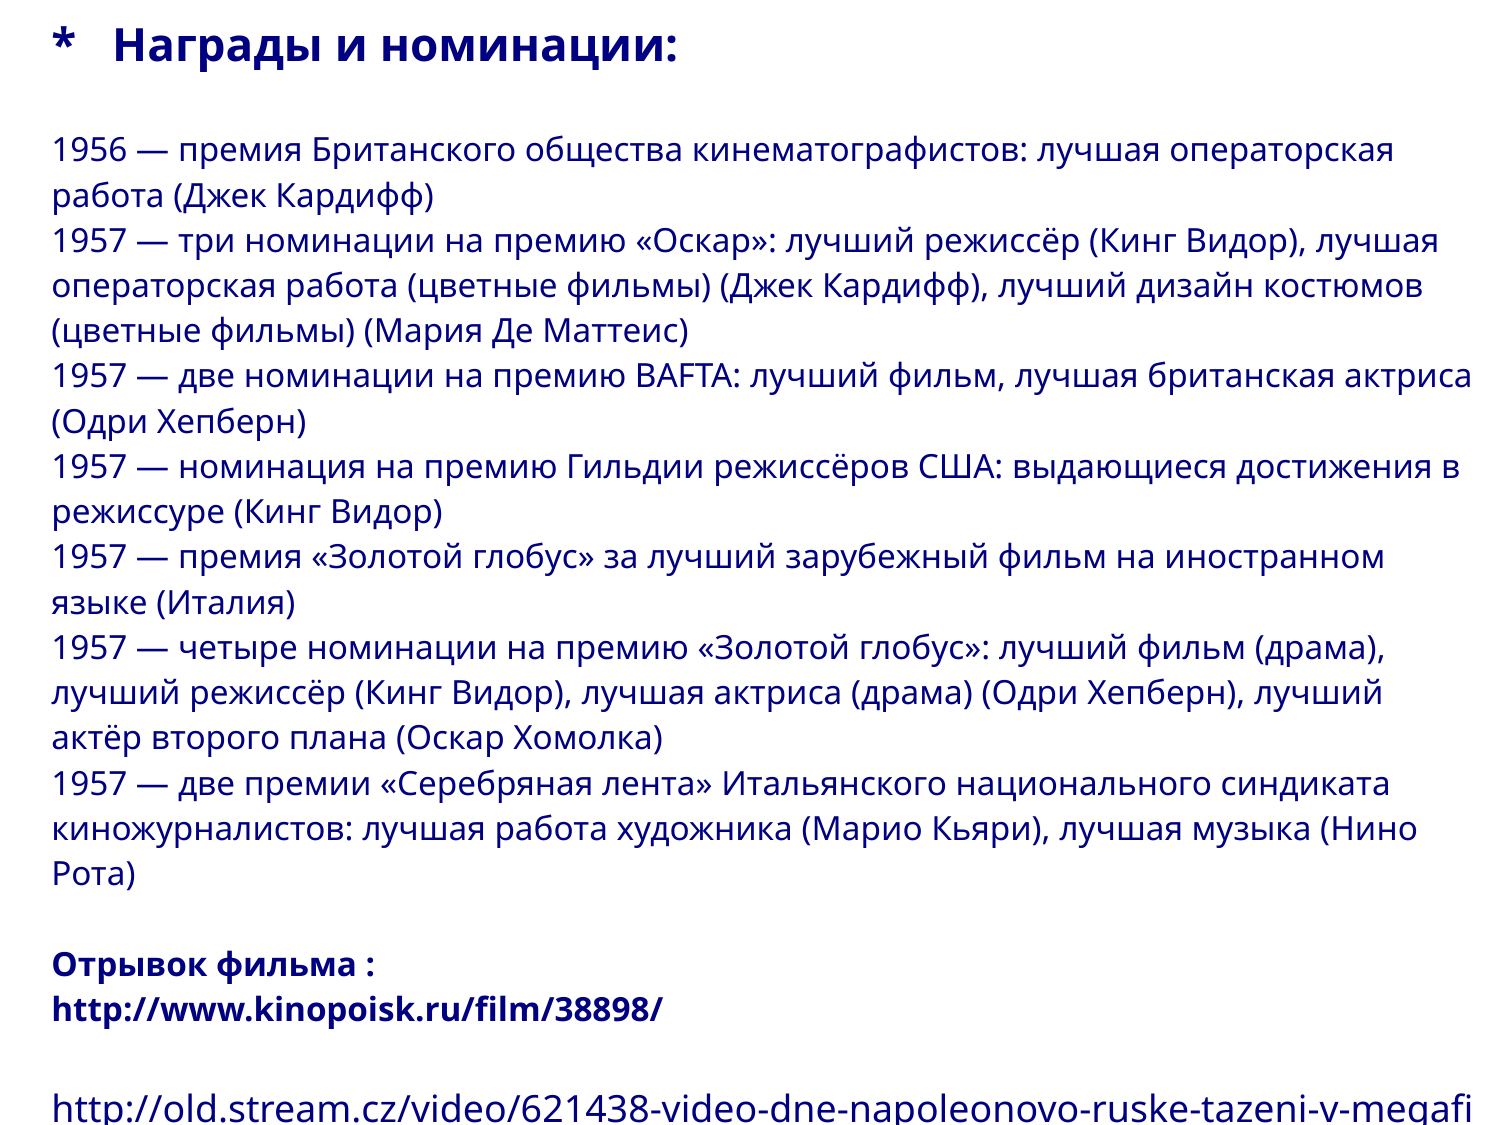

# * Награды и номинации: 1956 — премия Британского общества кинематографистов: лучшая операторская работа (Джек Кардифф) 1957 — три номинации на премию «Оскар»: лучший режиссёр (Кинг Видор), лучшая операторская работа (цветные фильмы) (Джек Кардифф), лучший дизайн костюмов (цветные фильмы) (Мария Де Маттеис) 1957 — две номинации на премию BAFTA: лучший фильм, лучшая британская актриса (Одри Хепберн) 1957 — номинация на премию Гильдии режиссёров США: выдающиеся достижения в режиссуре (Кинг Видор) 1957 — премия «Золотой глобус» за лучший зарубежный фильм на иностранном языке (Италия) 1957 — четыре номинации на премию «Золотой глобус»: лучший фильм (драма), лучший режиссёр (Кинг Видор), лучшая актриса (драма) (Одри Хепберн), лучший актёр второго плана (Оскар Хомолка) 1957 — две премии «Серебряная лента» Итальянского национального синдиката киножурналистов: лучшая работа художника (Марио Кьяри), лучшая музыка (Нино Рота) Oтрывок фильмa : http://www.kinopoisk.ru/film/38898/ http://old.stream.cz/video/621438-video-dne-napoleonovo-ruske-tazeni-v-megafilmu